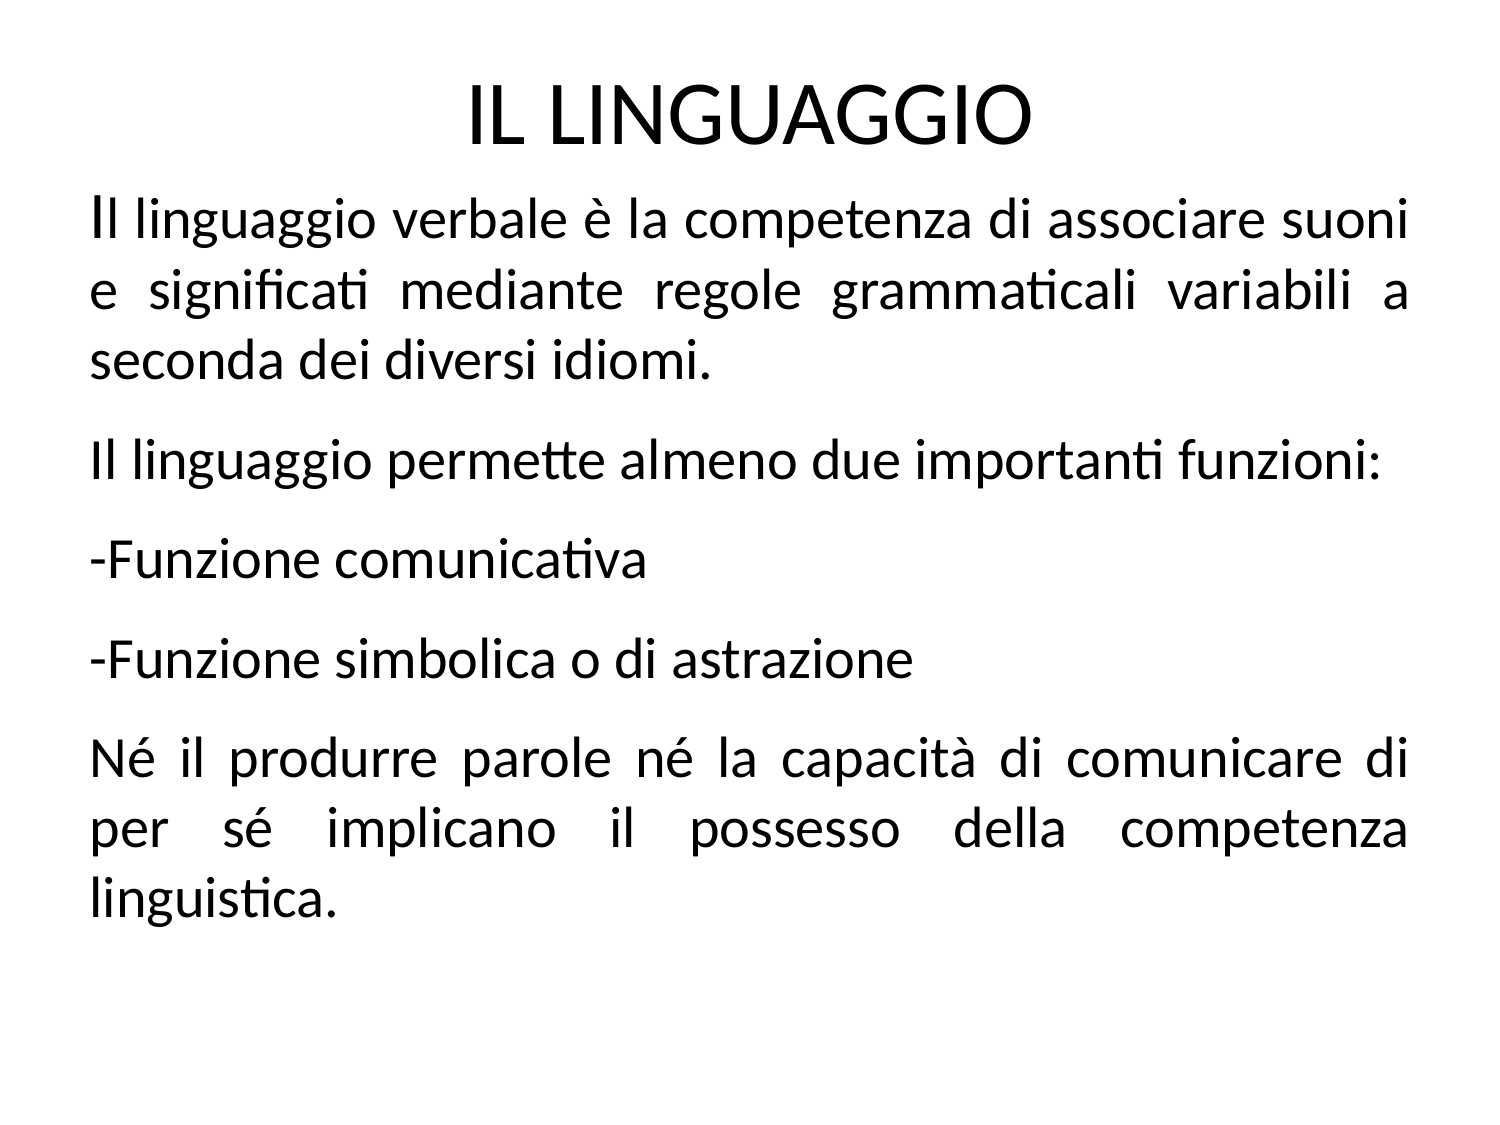

# IL LINGUAGGIO
Il linguaggio verbale è la competenza di associare suoni e significati mediante regole grammaticali variabili a seconda dei diversi idiomi.
Il linguaggio permette almeno due importanti funzioni:
-Funzione comunicativa
-Funzione simbolica o di astrazione
Né il produrre parole né la capacità di comunicare di per sé implicano il possesso della competenza linguistica.